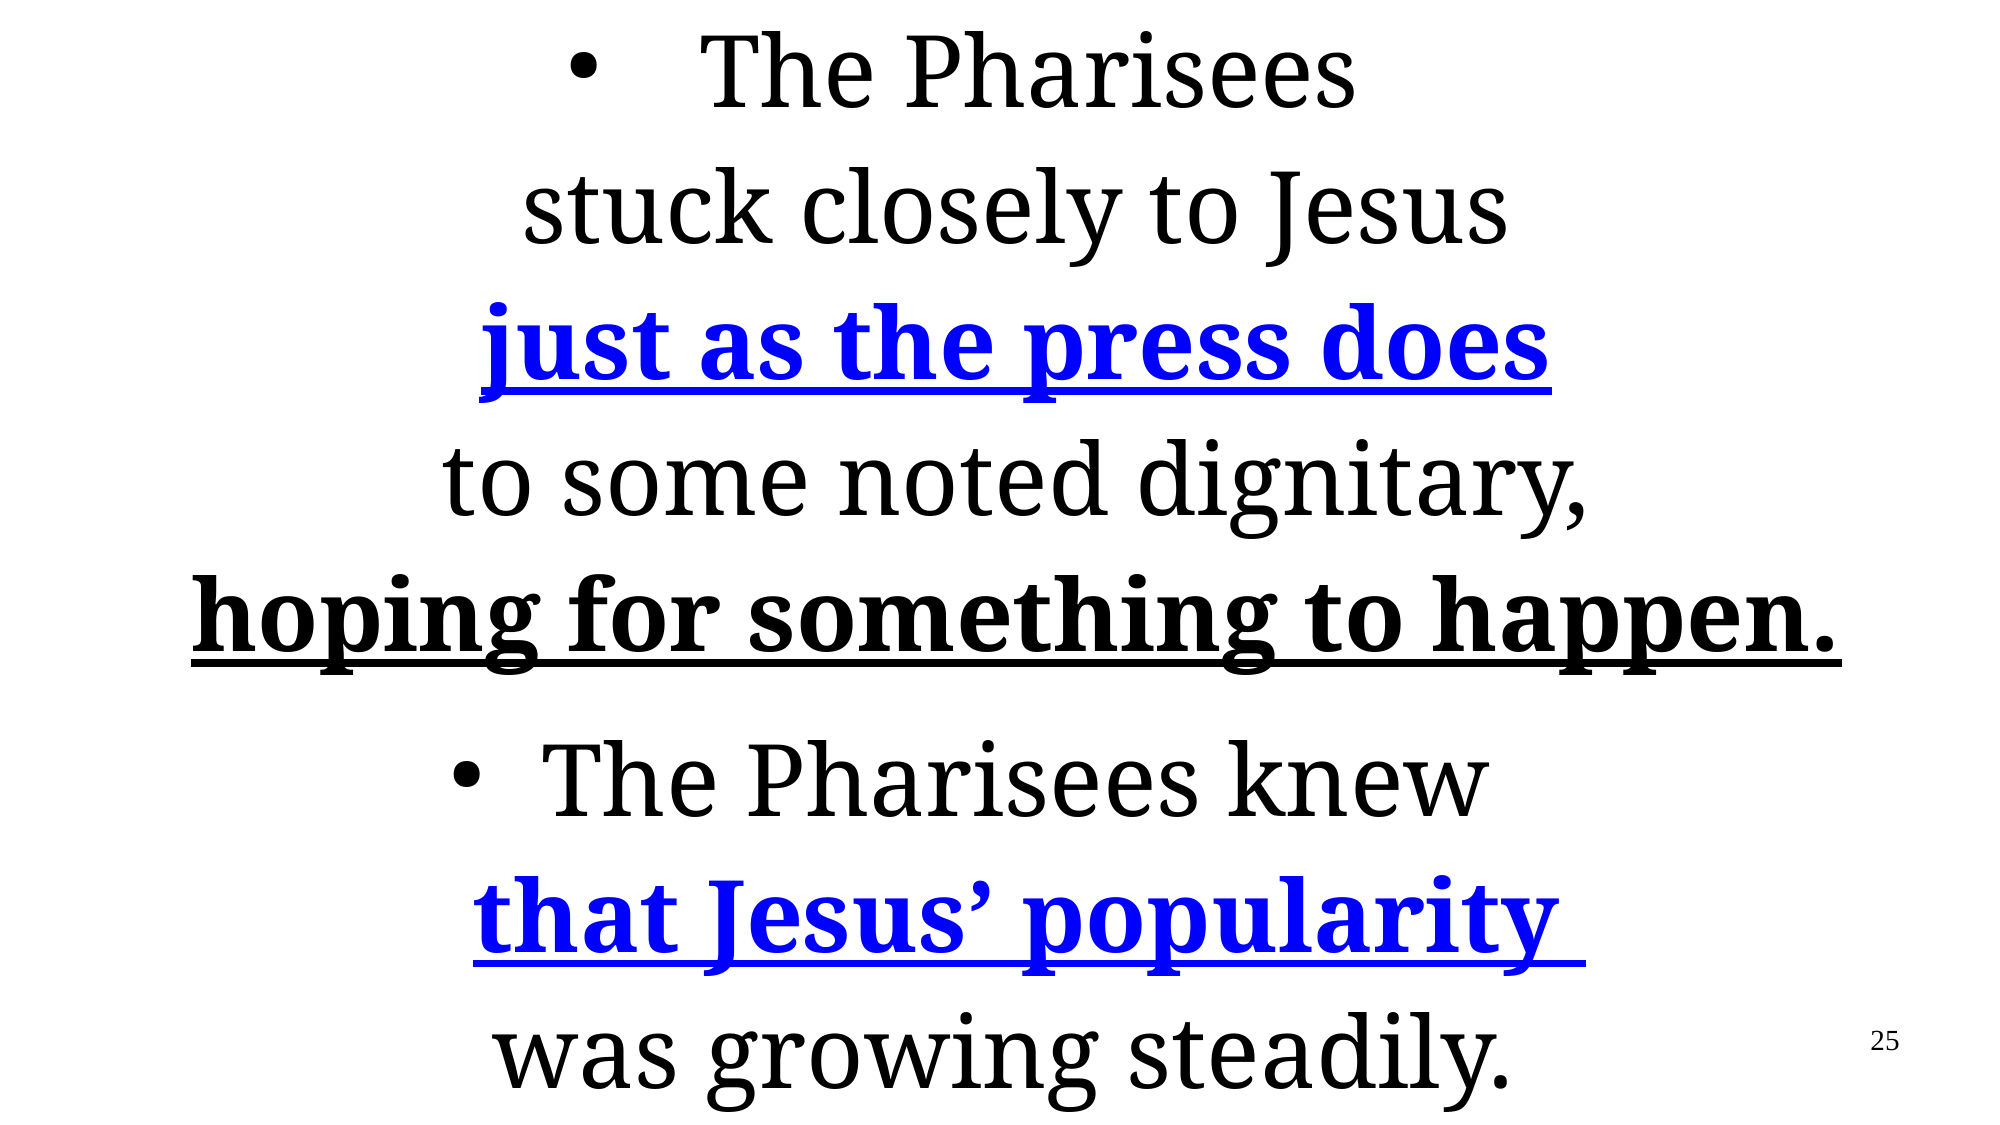

# The Pharisees stuck closely to Jesus just as the press does to some noted dignitary, hoping for something to happen.
The Pharisees knew
that Jesus’ popularity
was growing steadily.
25